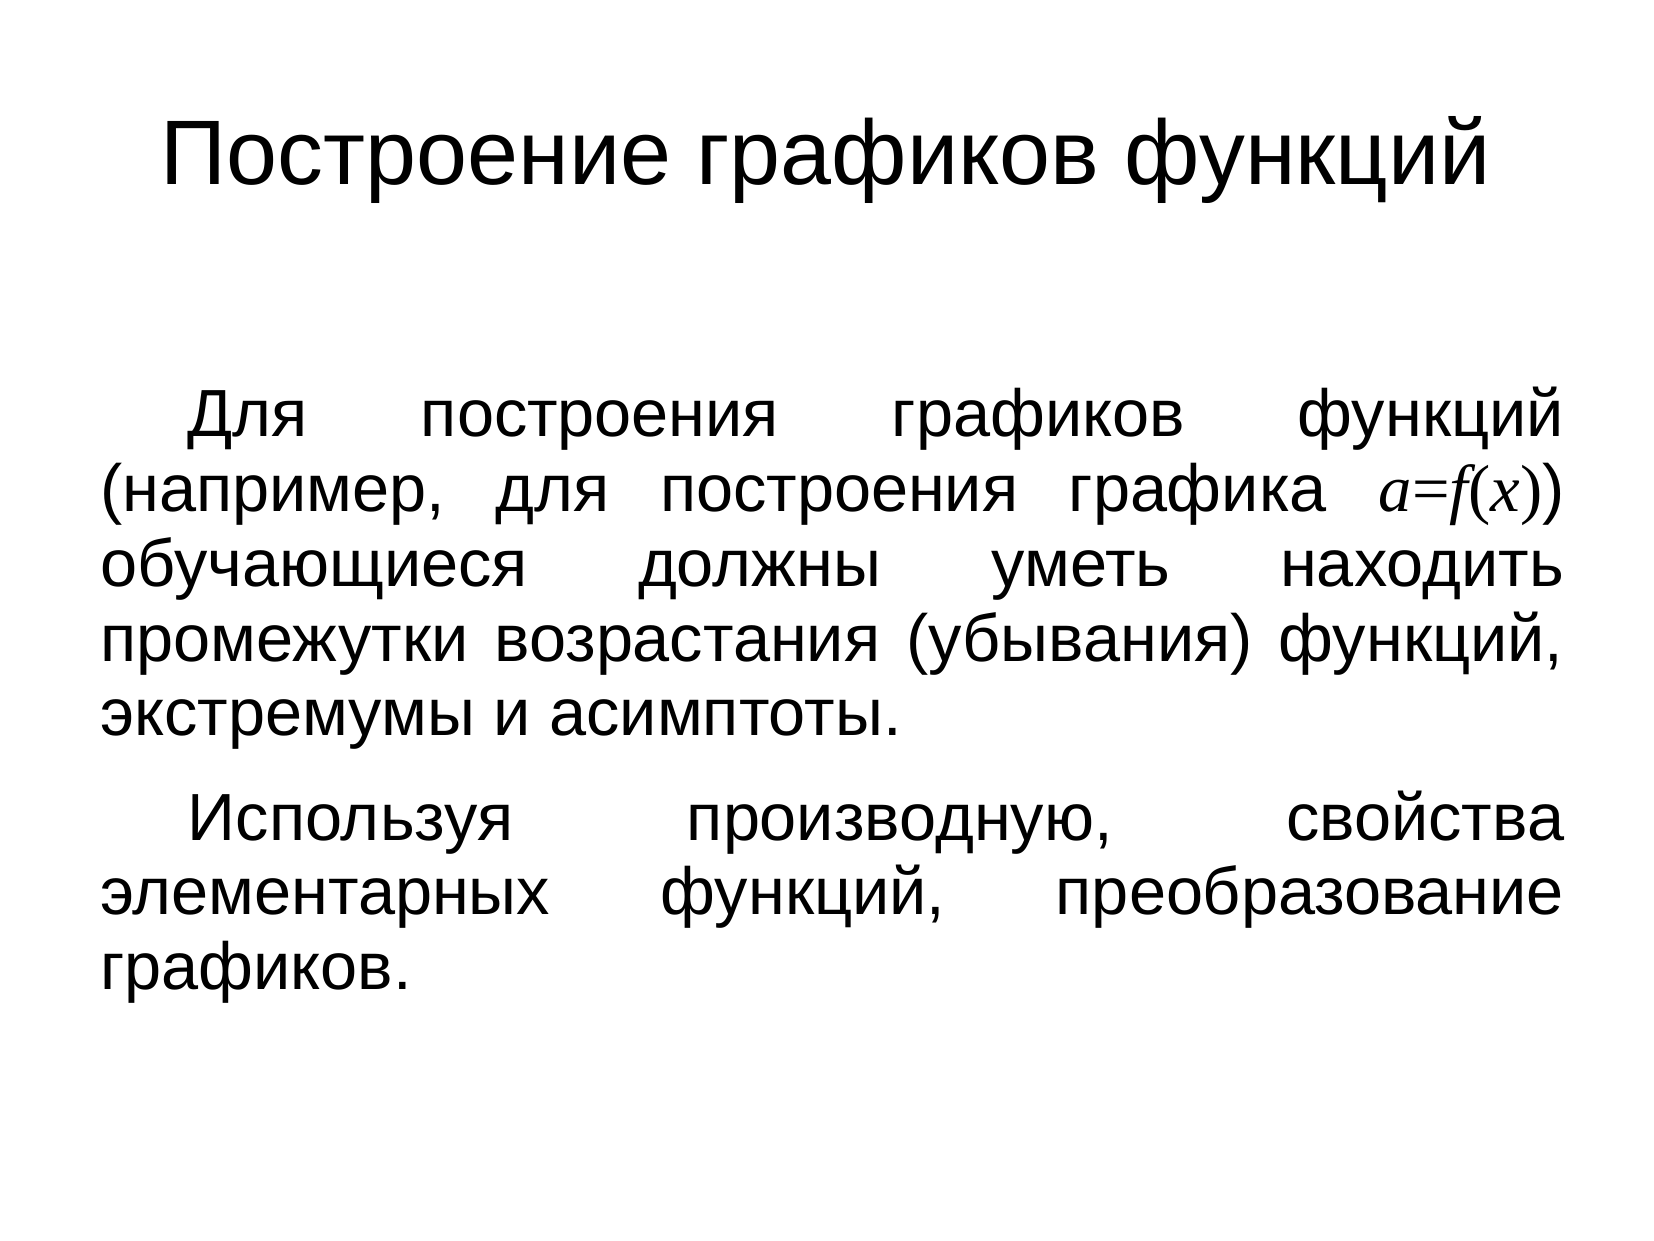

# Построение графиков функций
Для построения графиков функций (например, для построения графика a=f(x)) обучающиеся должны уметь находить промежутки возрастания (убывания) функций, экстремумы и асимптоты.
Используя производную, свойства элементарных функций, преобразование графиков.